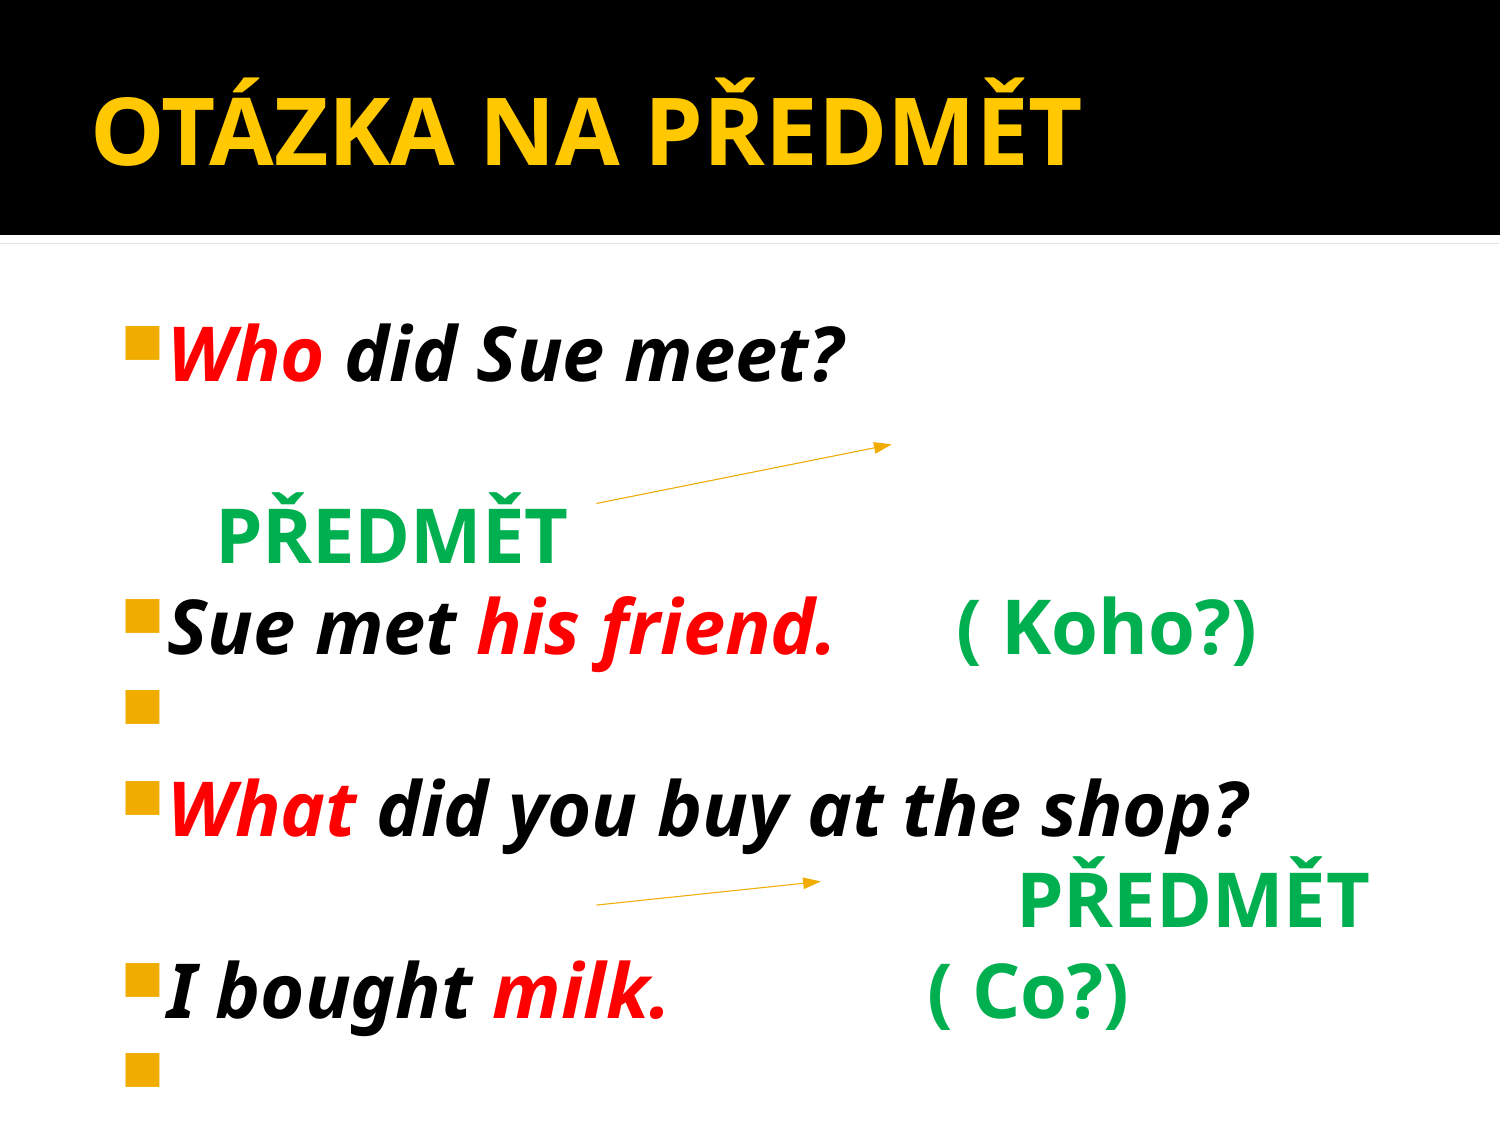

# OTÁZKA NA PŘEDMĚT
Who did Sue meet?
 PŘEDMĚT
Sue met his friend. ( Koho?)
What did you buy at the shop?
 PŘEDMĚT
I bought milk. ( Co?)